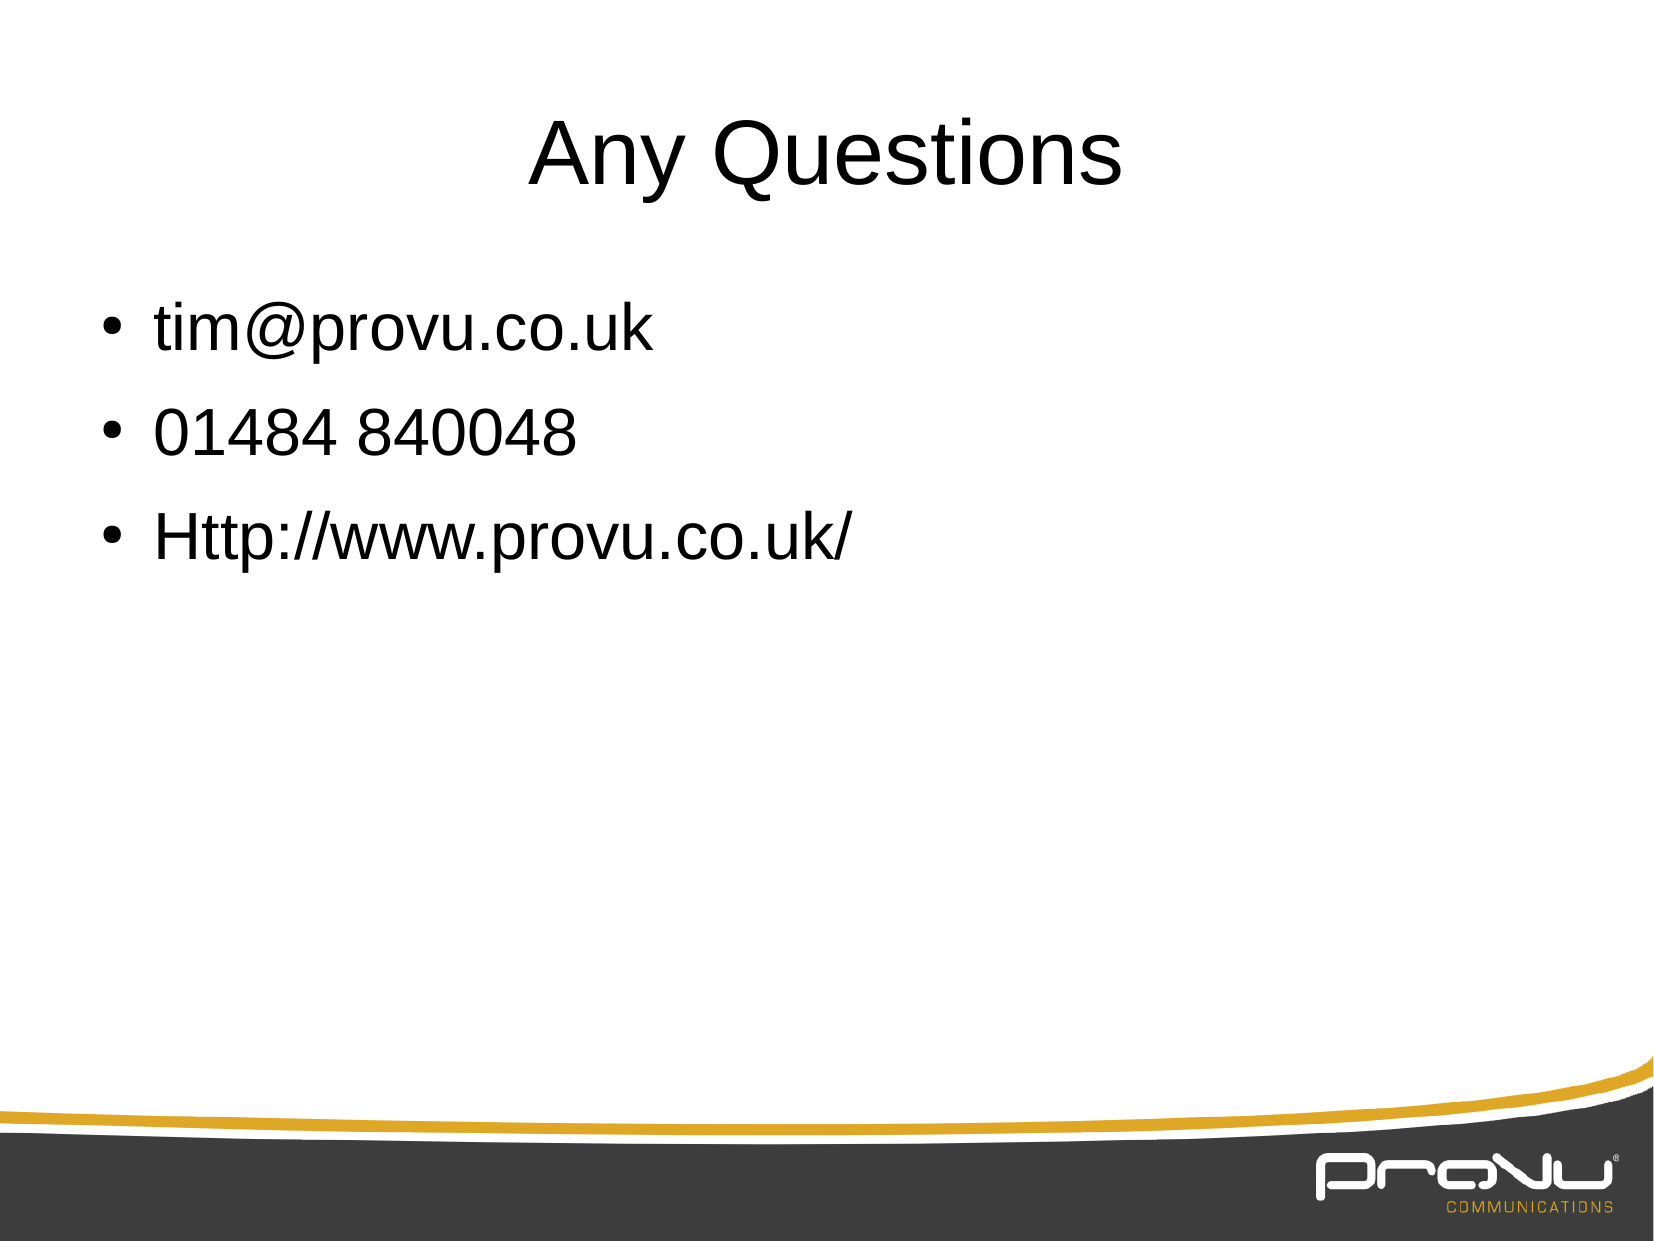

# Any Questions
tim@provu.co.uk
01484 840048
Http://www.provu.co.uk/